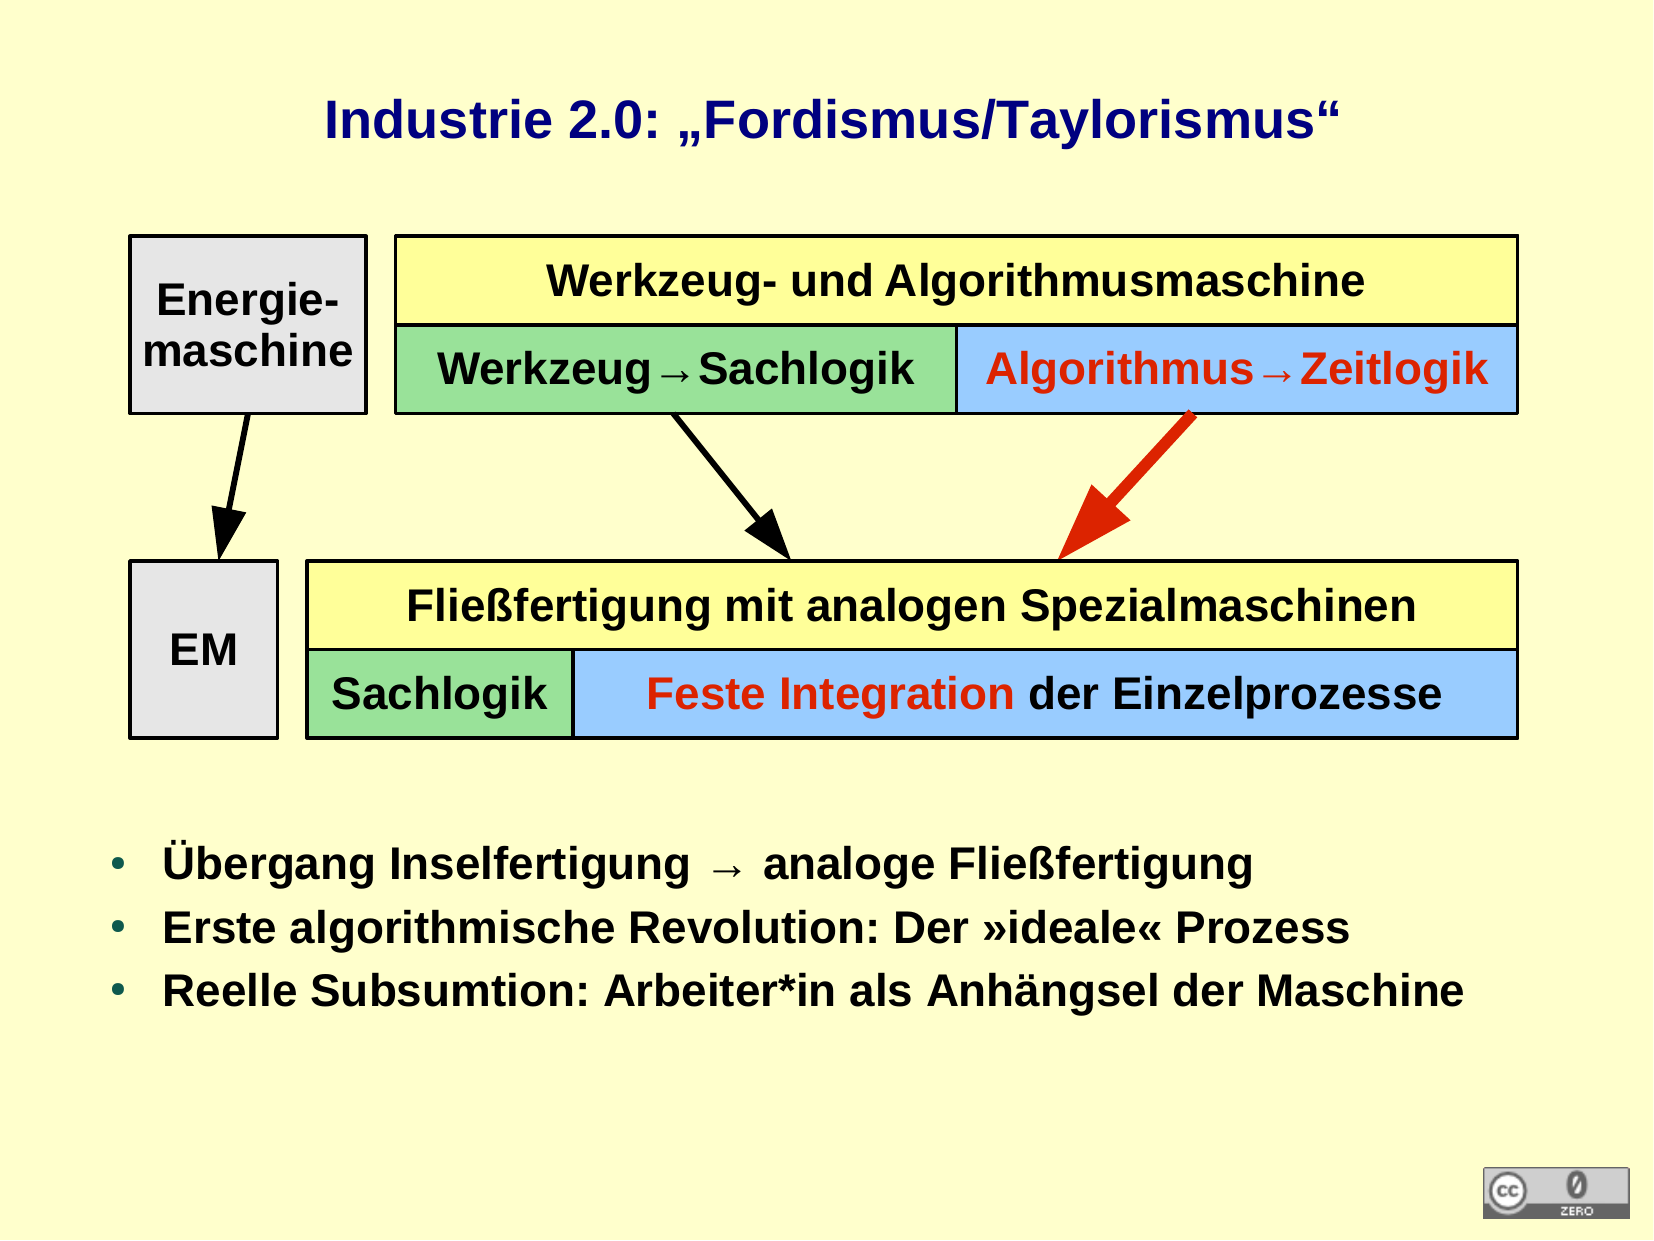

# Industrie 2.0: „Fordismus/Taylorismus“
Energie-
maschine
Werkzeug- und Algorithmusmaschine
Werkzeug- und Algorithmusmaschine
Werkzeug- und Algorithmusmaschine
Werkzeug→Sachlogik
Algorithmus→Zeitlogik
EM
Fließfertigung mit analogen Spezialmaschinen
Sachlogik
Feste Integration der Einzelprozesse
Übergang Inselfertigung → analoge Fließfertigung
Erste algorithmische Revolution: Der »ideale« Prozess
Reelle Subsumtion: Arbeiter*in als Anhängsel der Maschine